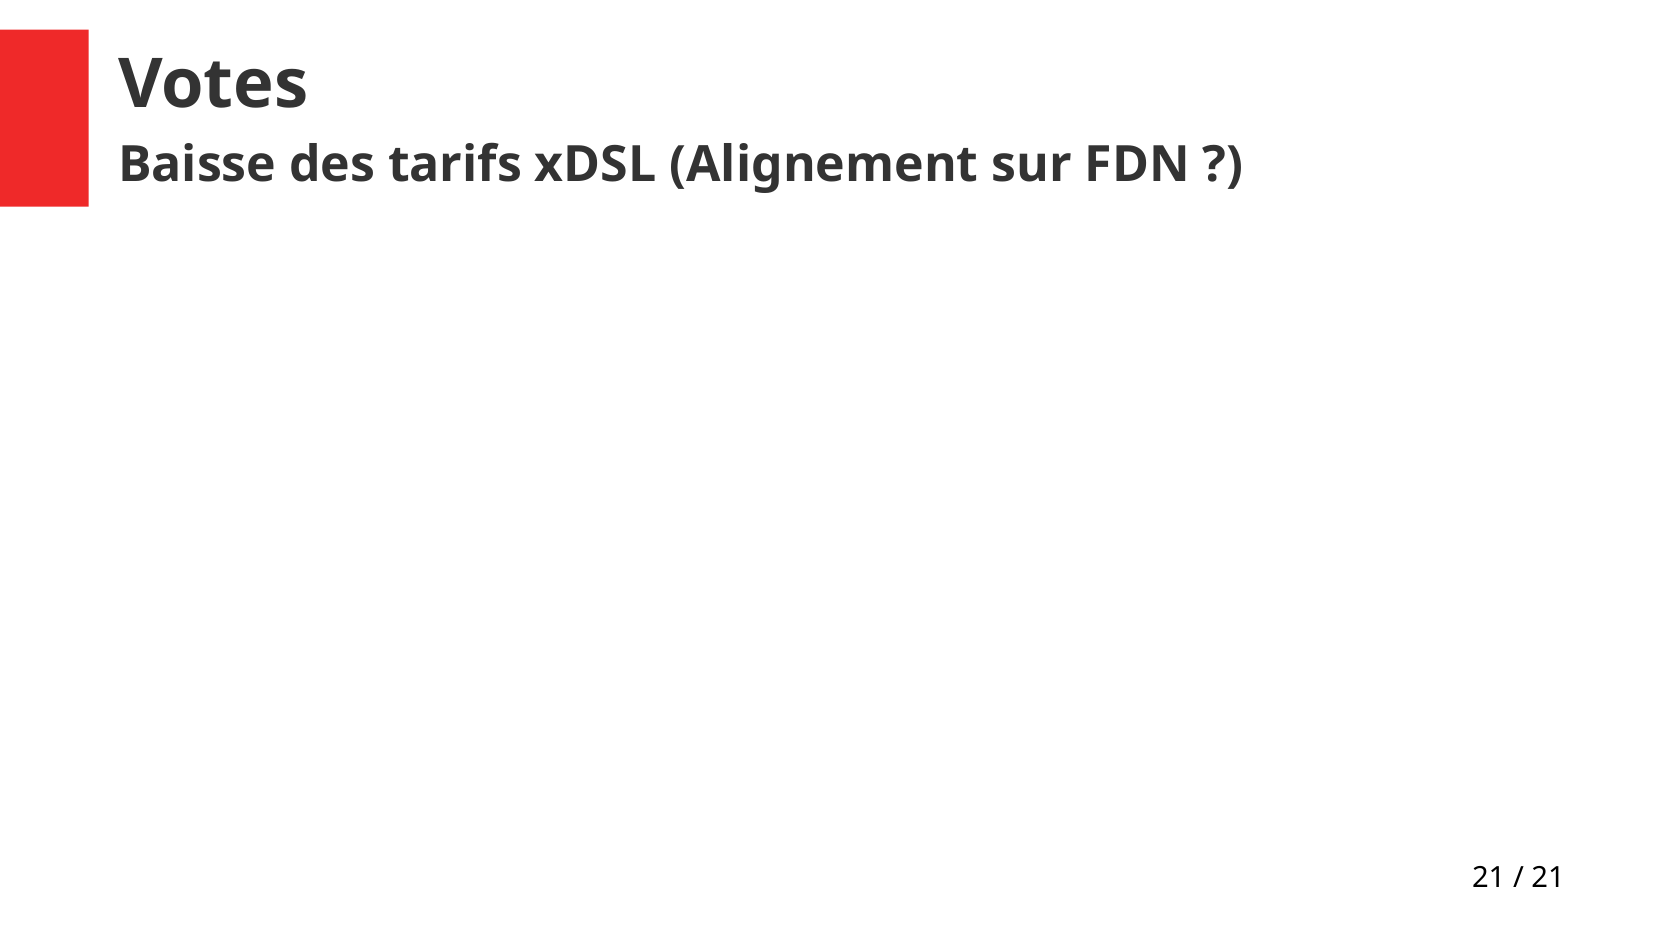

# Votes Baisse des tarifs xDSL (Alignement sur FDN ?)
21